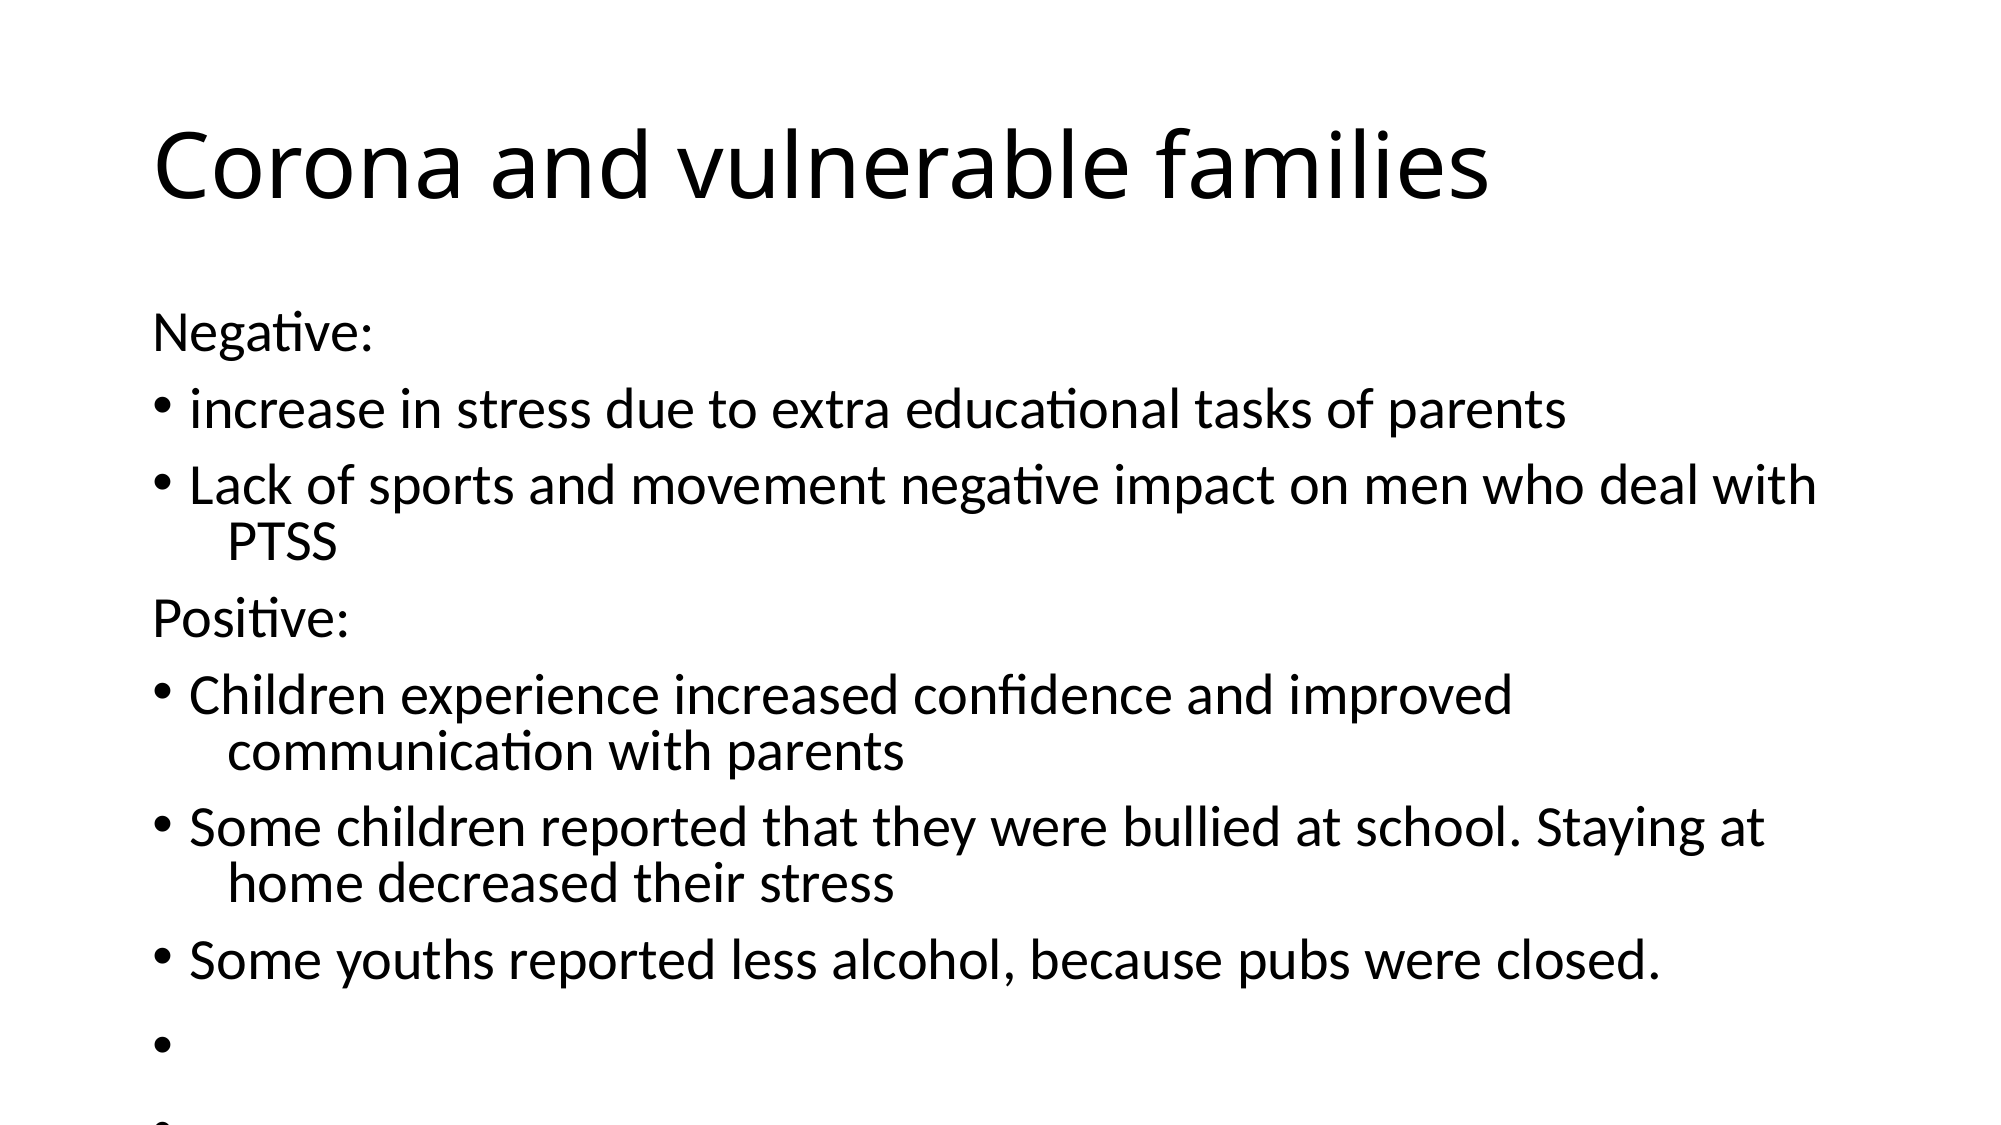

# Corona and vulnerable families
Negative:
increase in stress due to extra educational tasks of parents
Lack of sports and movement negative impact on men who deal with PTSS
Positive:
Children experience increased confidence and improved communication with parents
Some children reported that they were bullied at school. Staying at home decreased their stress
Some youths reported less alcohol, because pubs were closed.